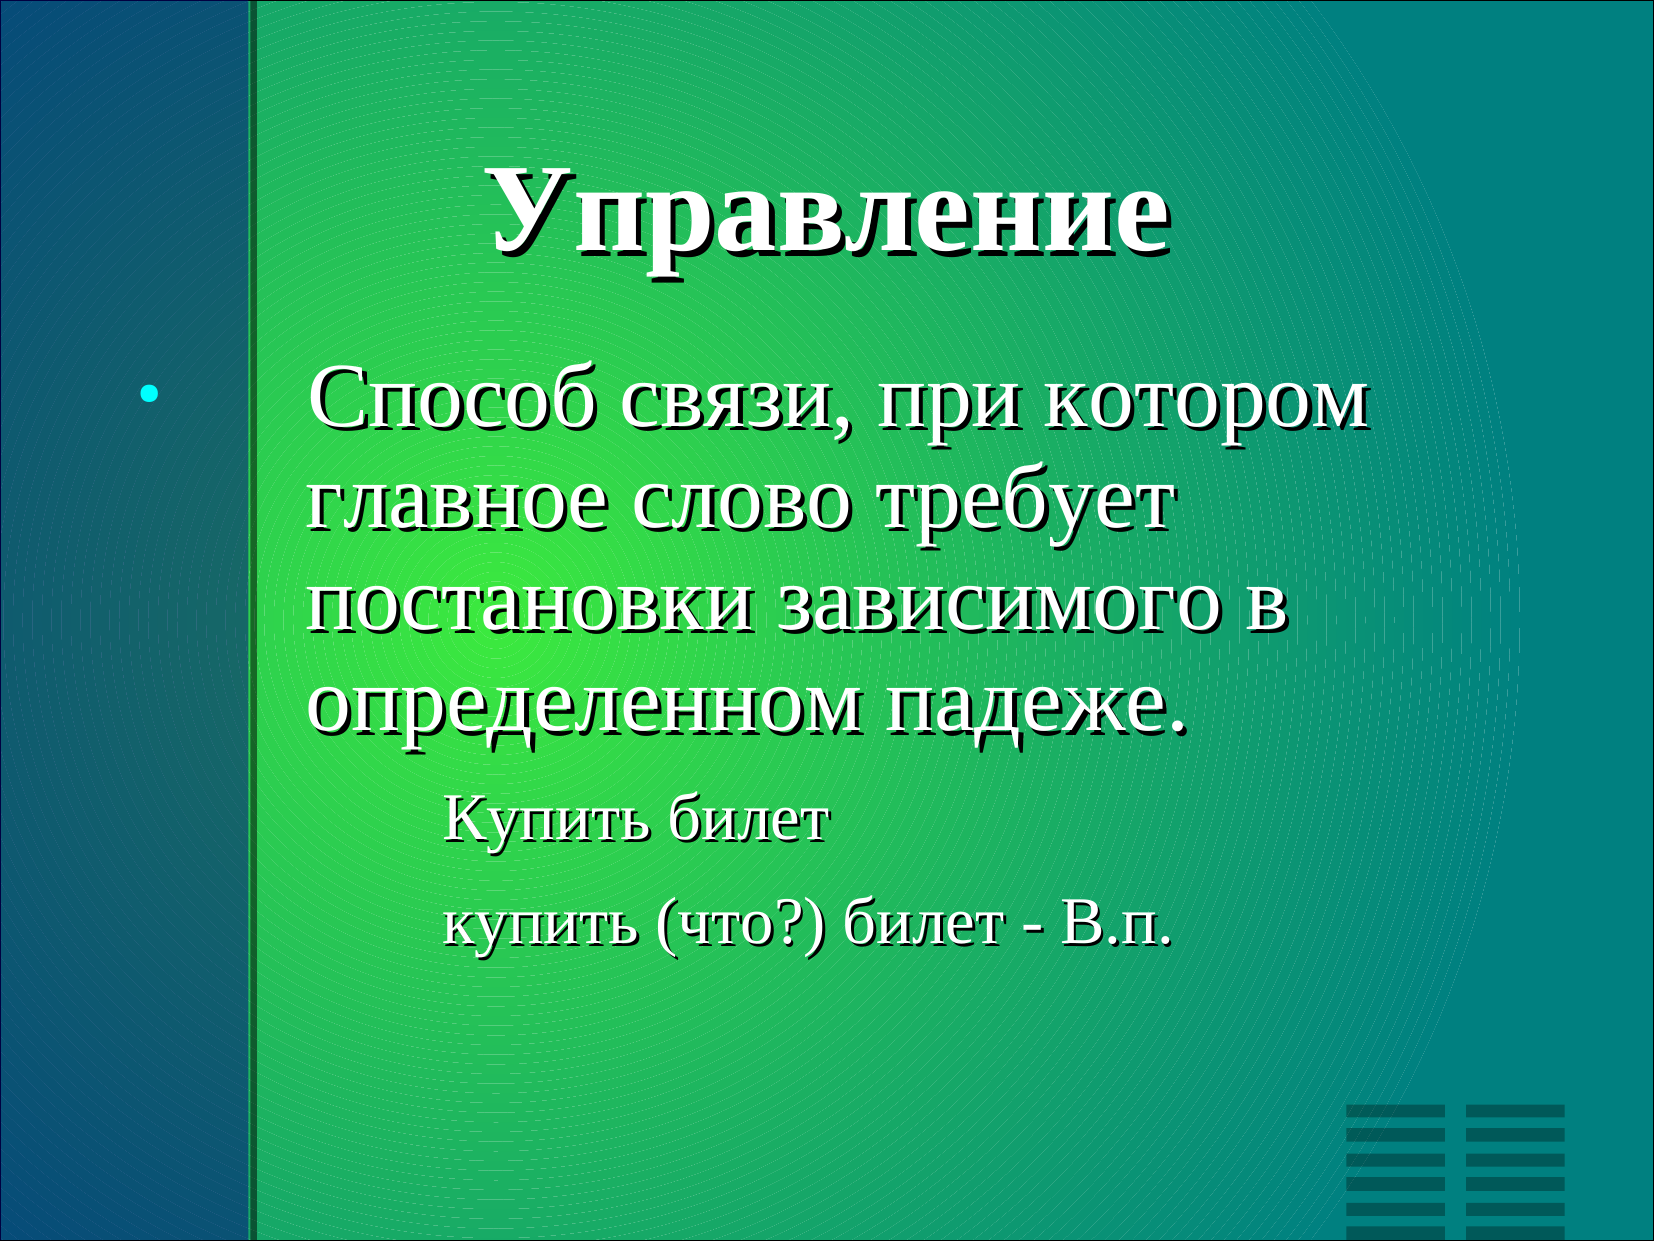

# Управление
 Способ связи, при котором главное слово требует постановки зависимого в определенном падеже.
 Купить билет
 купить (что?) билет - В.п.